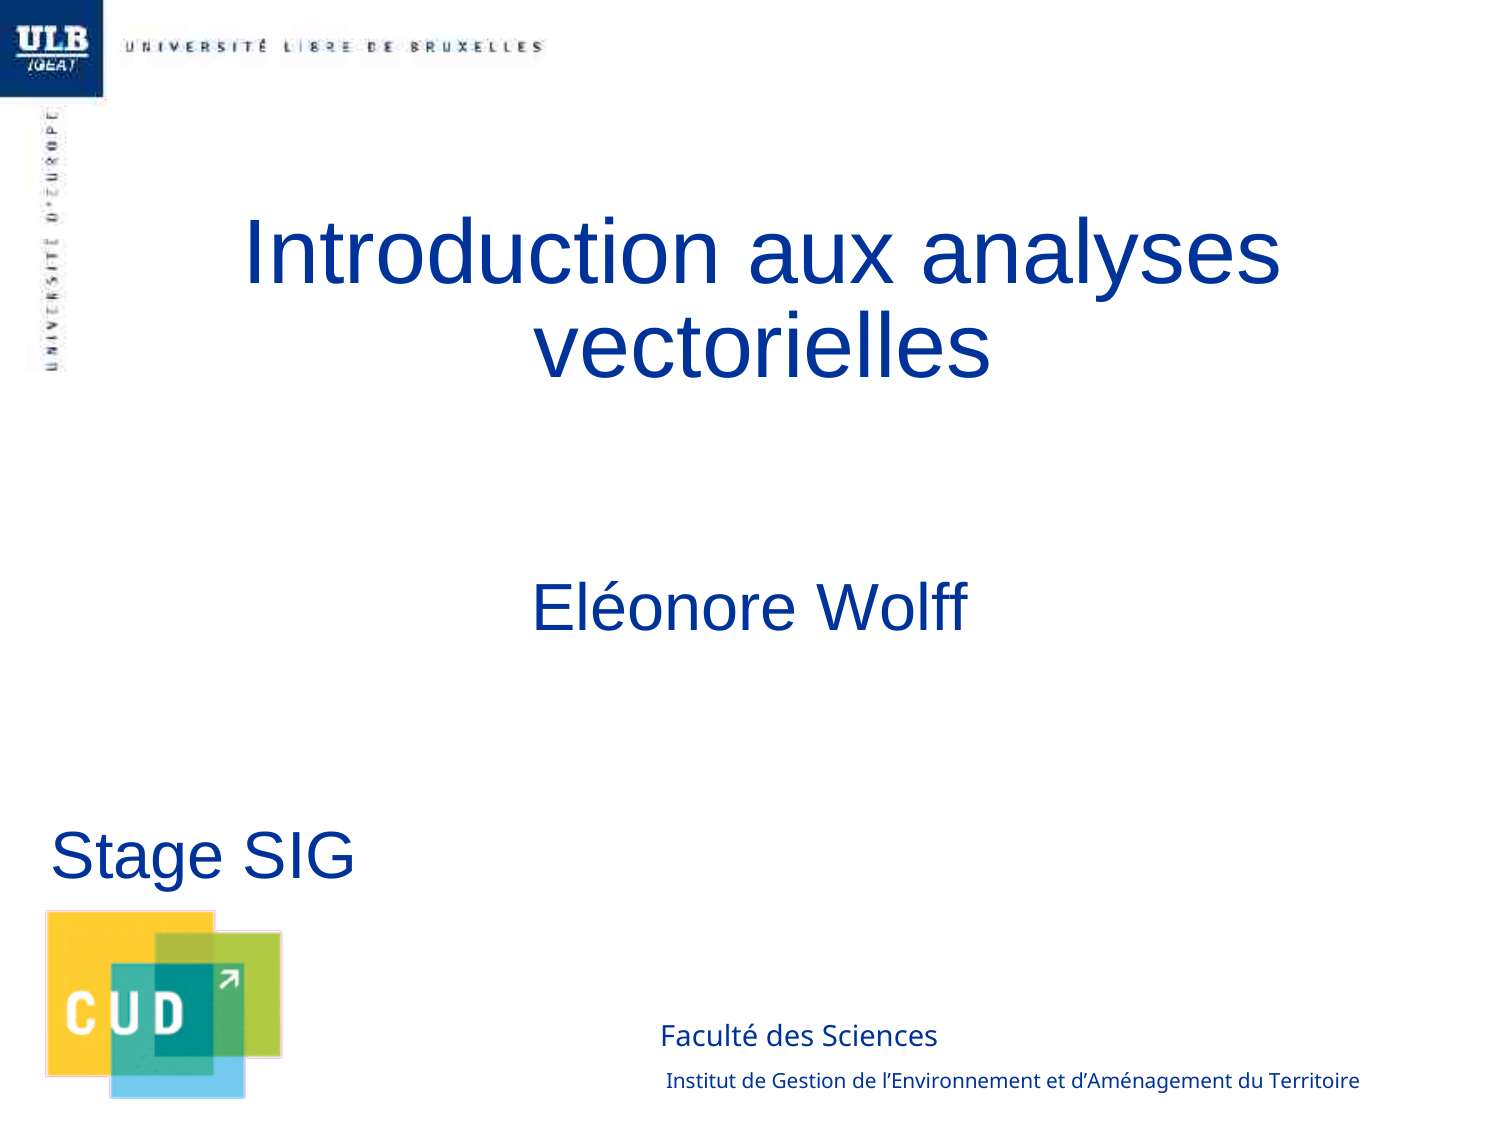

Introduction aux analyses vectorielles
Eléonore Wolff
Stage SIG
Faculté des Sciences
Institut de Gestion de l’Environnement et d’Aménagement du Territoire